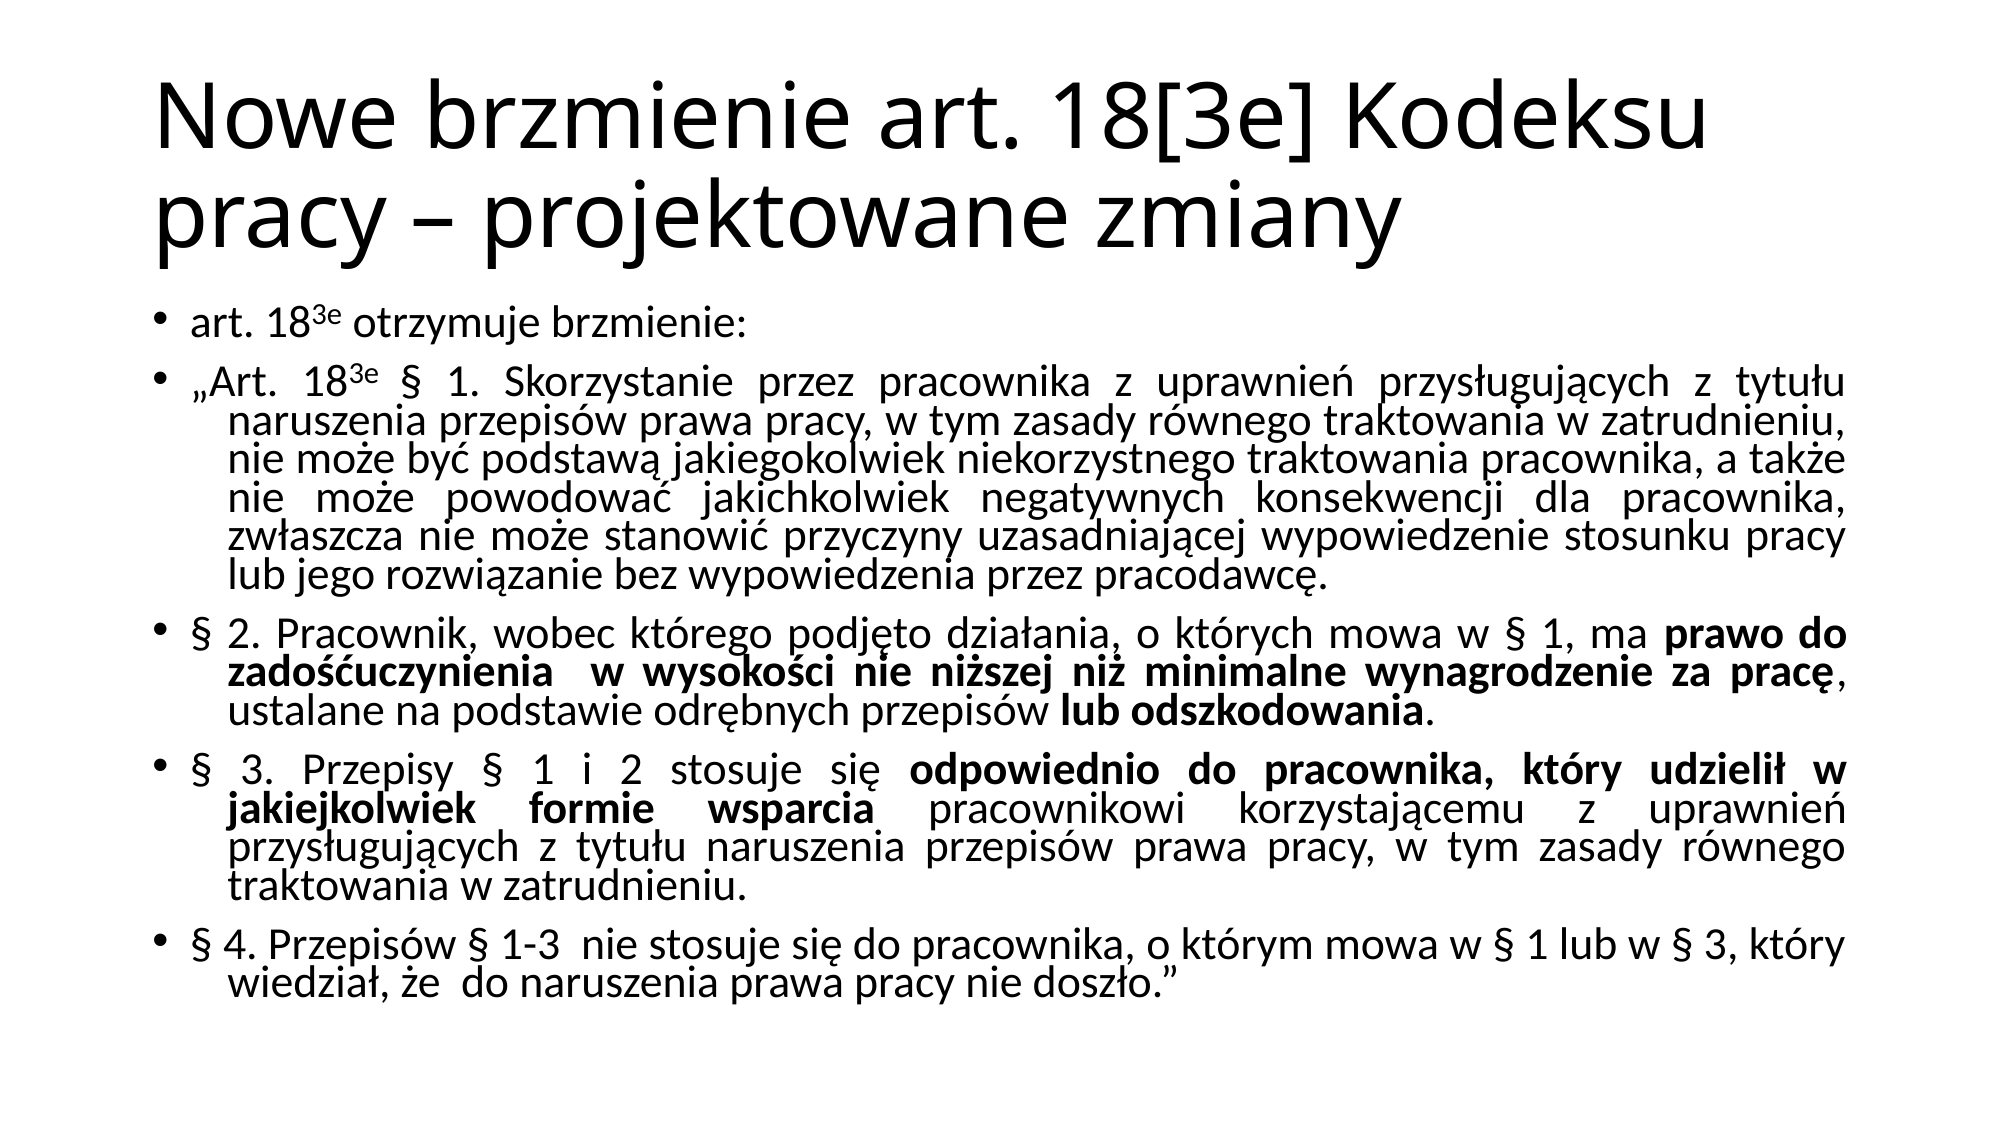

# Nowe brzmienie art. 18[3e] Kodeksu pracy – projektowane zmiany
art. 183e otrzymuje brzmienie:
„Art. 183e § 1. Skorzystanie przez pracownika z uprawnień przysługujących z tytułu naruszenia przepisów prawa pracy, w tym zasady równego traktowania w zatrudnieniu, nie może być podstawą jakiegokolwiek niekorzystnego traktowania pracownika, a także nie może powodować jakichkolwiek negatywnych konsekwencji dla pracownika, zwłaszcza nie może stanowić przyczyny uzasadniającej wypowiedzenie stosunku pracy lub jego rozwiązanie bez wypowiedzenia przez pracodawcę.
§ 2. Pracownik, wobec którego podjęto działania, o których mowa w § 1, ma prawo do zadośćuczynienia w wysokości nie niższej niż minimalne wynagrodzenie za pracę, ustalane na podstawie odrębnych przepisów lub odszkodowania.
§ 3. Przepisy § 1 i 2 stosuje się odpowiednio do pracownika, który udzielił w jakiejkolwiek formie wsparcia pracownikowi korzystającemu z uprawnień przysługujących z tytułu naruszenia przepisów prawa pracy, w tym zasady równego traktowania w zatrudnieniu.
§ 4. Przepisów § 1-3 nie stosuje się do pracownika, o którym mowa w § 1 lub w § 3, który wiedział, że do naruszenia prawa pracy nie doszło.”